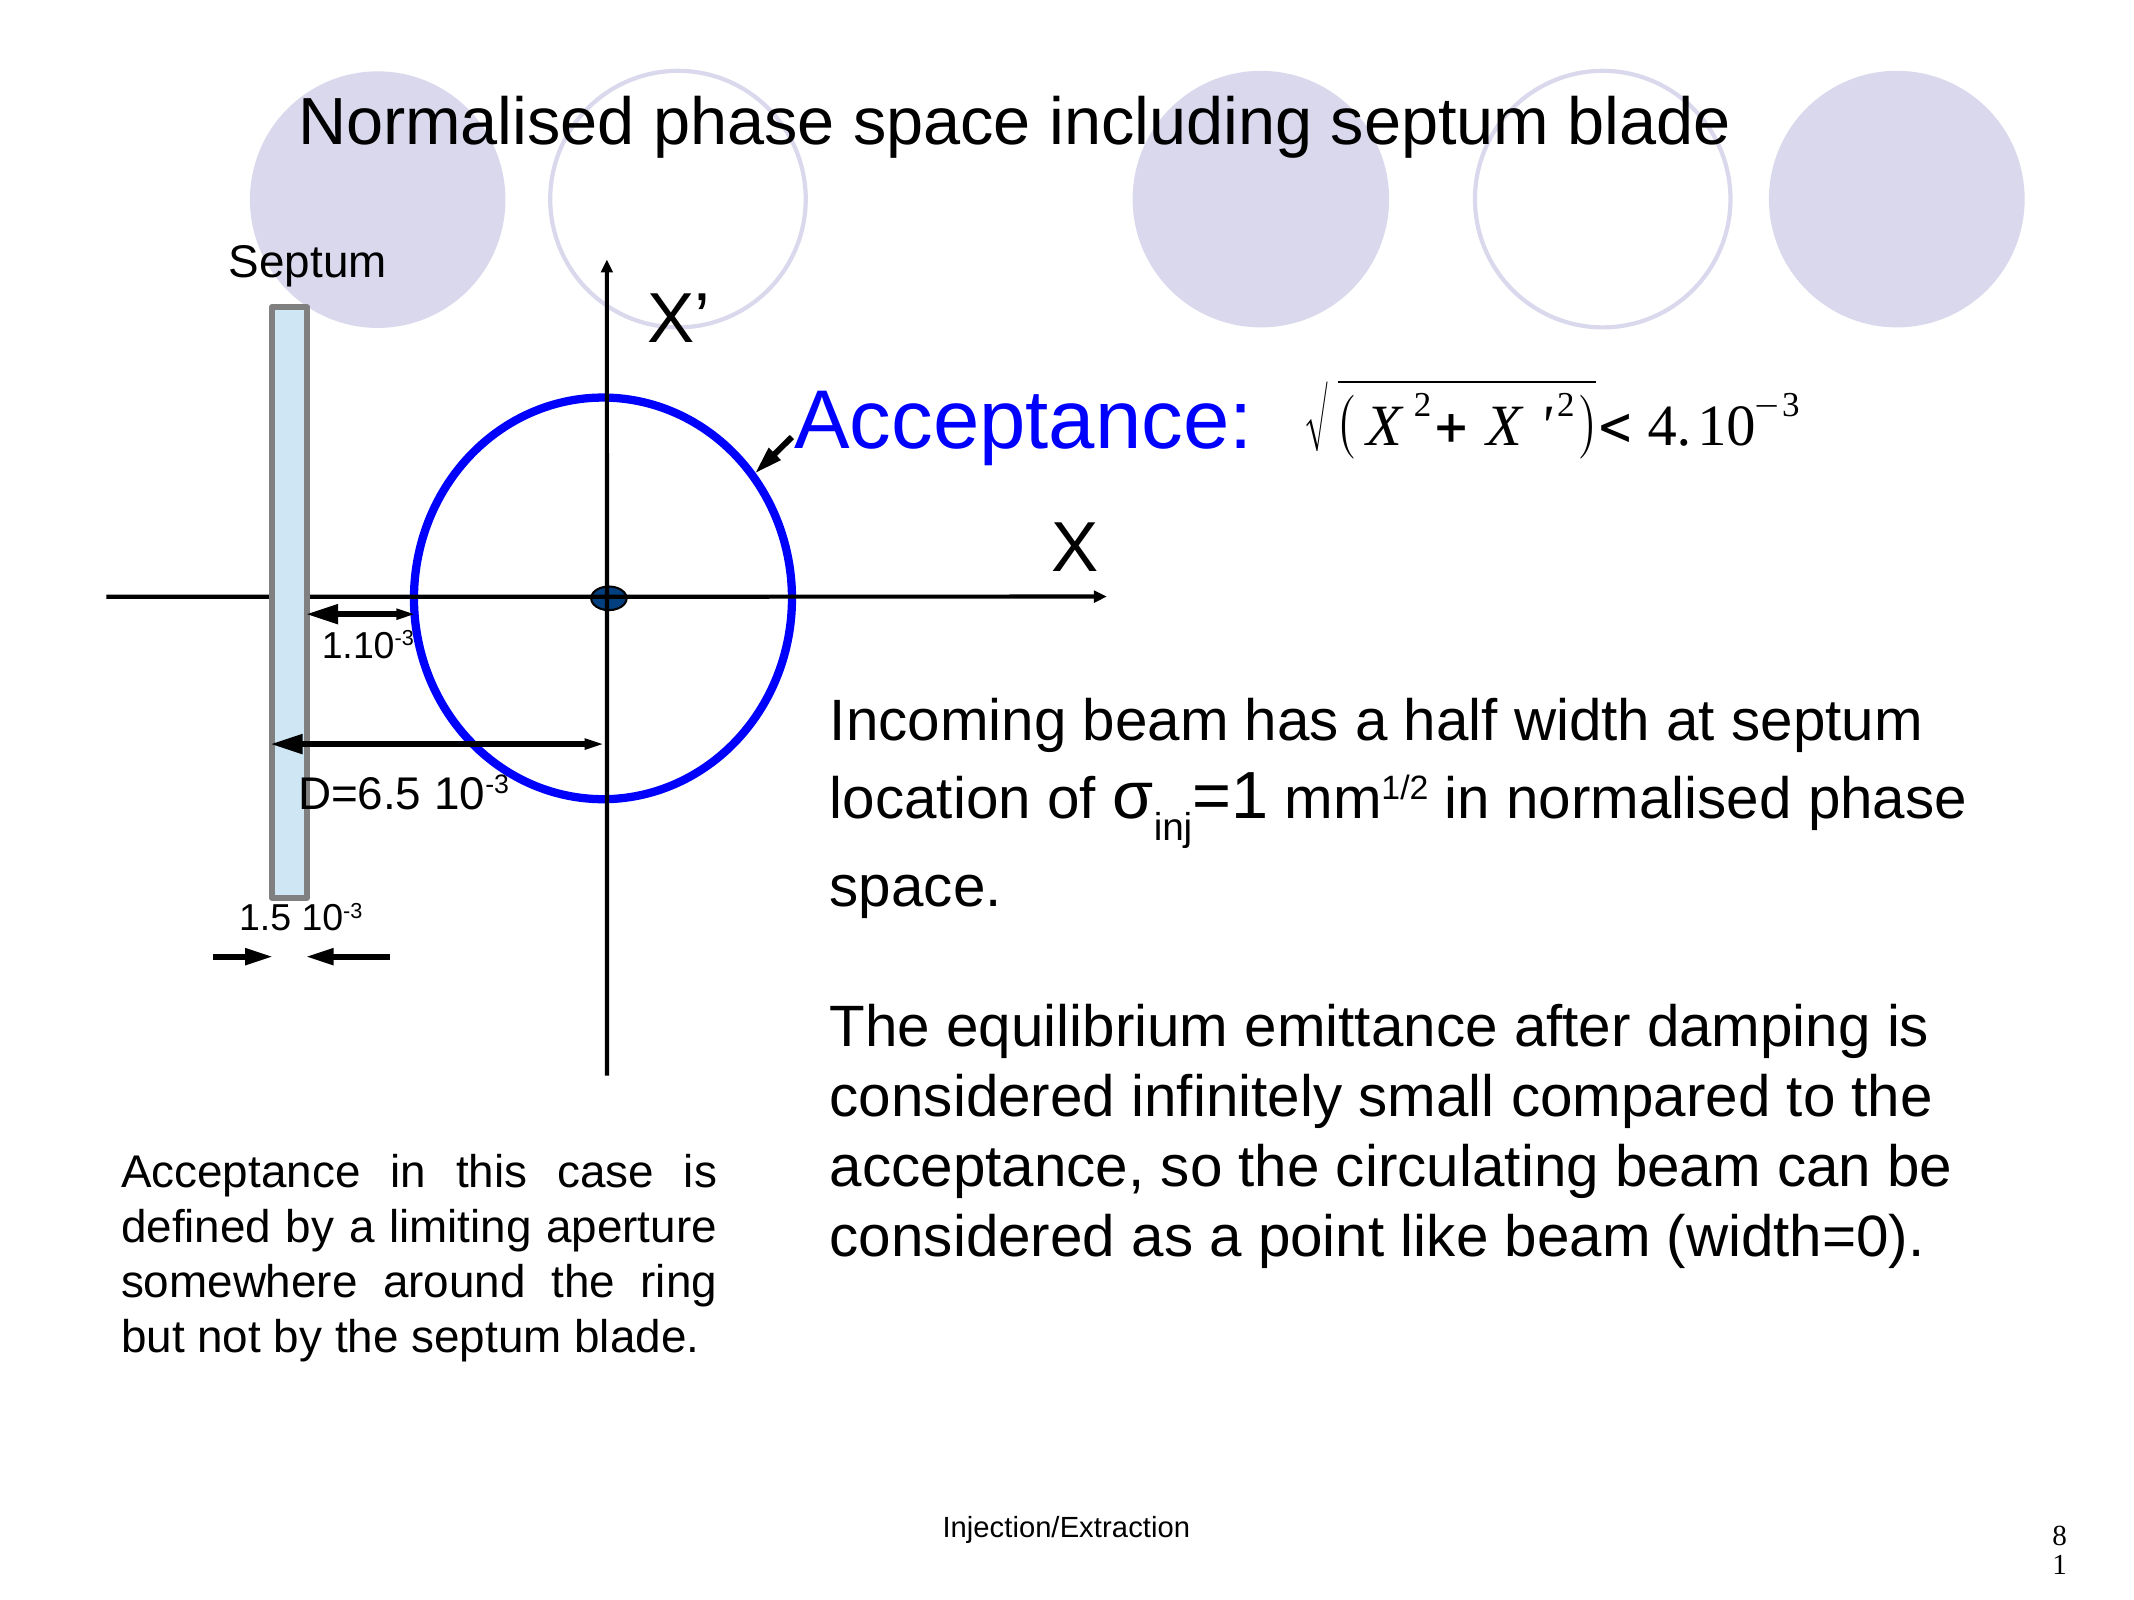

Normalised phase space including septum blade
Septum
X’
Acceptance:
X
1.10-3
Incoming beam has a half width at septum location of σinj=1 mm1/2 in normalised phase space.
The equilibrium emittance after damping is considered infinitely small compared to the acceptance, so the circulating beam can be considered as a point like beam (width=0).
D=6.5 10-3
1.5 10-3
Acceptance in this case is defined by a limiting aperture somewhere around the ring but not by the septum blade.
81